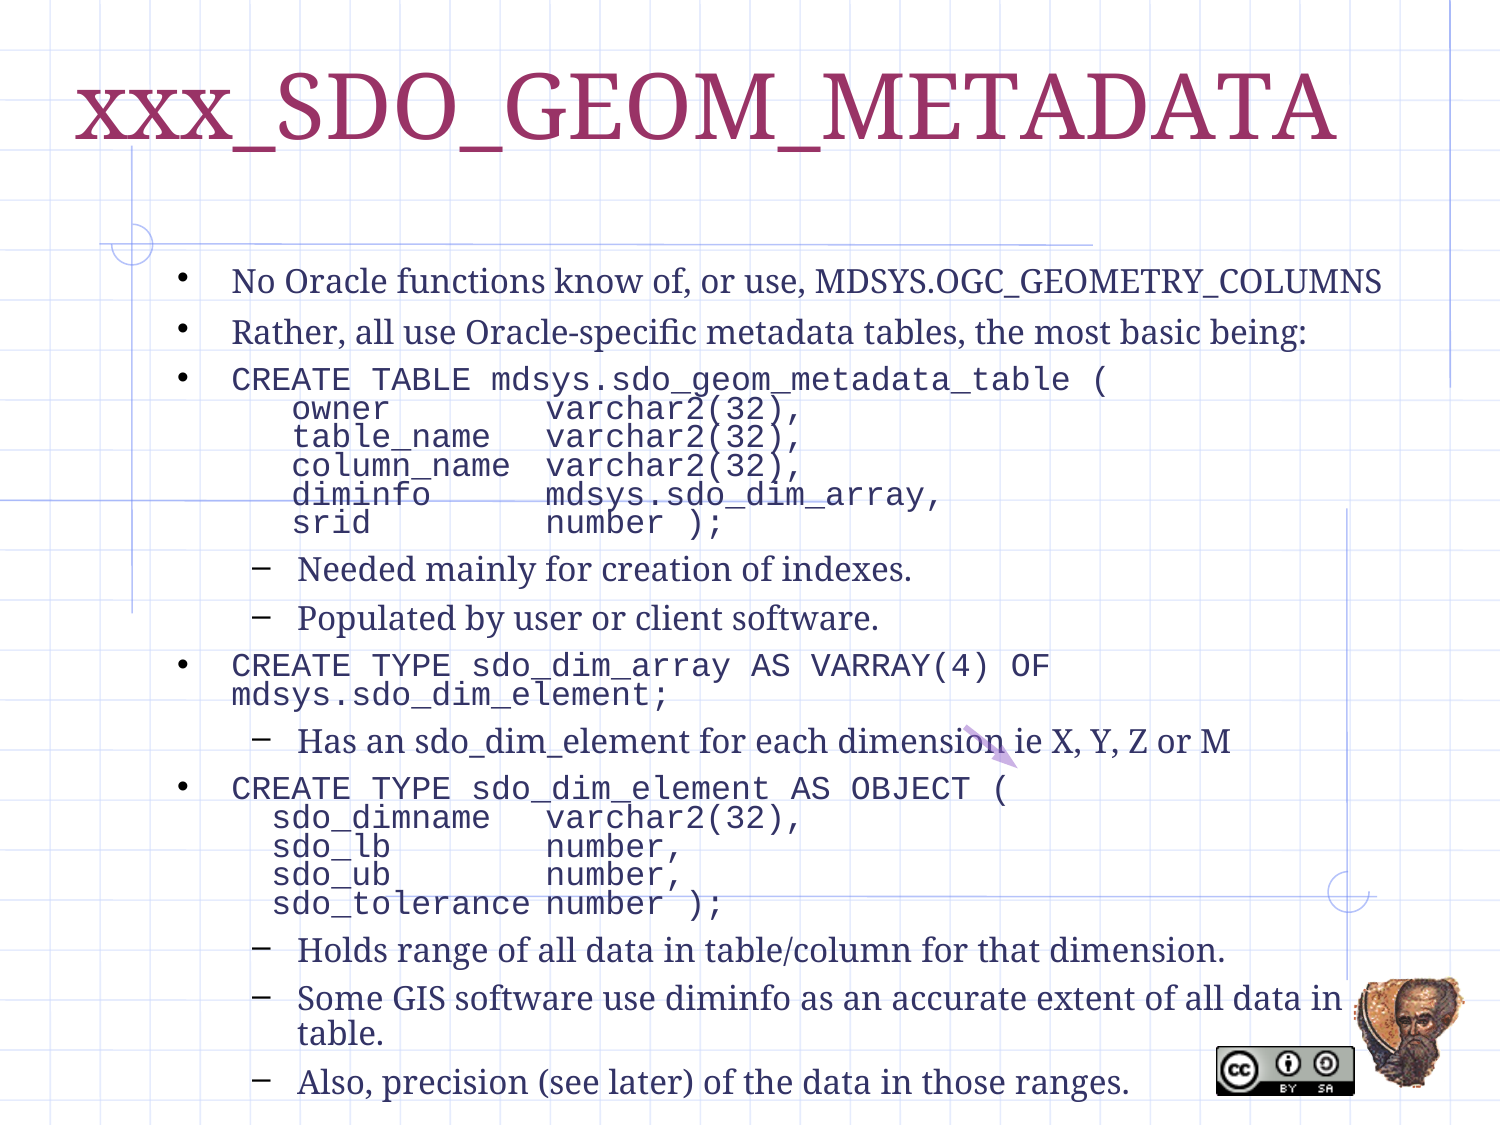

# xxx_SDO_GEOM_METADATA
No Oracle functions know of, or use, MDSYS.OGC_GEOMETRY_COLUMNS
Rather, all use Oracle-specific metadata tables, the most basic being:
CREATE TABLE mdsys.sdo_geom_metadata_table (
 owner 		varchar2(32),
 table_name	varchar2(32),
 column_name	varchar2(32),
 diminfo 		mdsys.sdo_dim_array,
 srid 			number );
Needed mainly for creation of indexes.
Populated by user or client software.
CREATE TYPE sdo_dim_array AS VARRAY(4) OF mdsys.sdo_dim_element;
Has an sdo_dim_element for each dimension ie X, Y, Z or M
CREATE TYPE sdo_dim_element AS OBJECT (
 sdo_dimname	varchar2(32),
 sdo_lb			number,
 sdo_ub			number,
 sdo_tolerance	number );
Holds range of all data in table/column for that dimension.
Some GIS software use diminfo as an accurate extent of all data in table.
Also, precision (see later) of the data in those ranges.